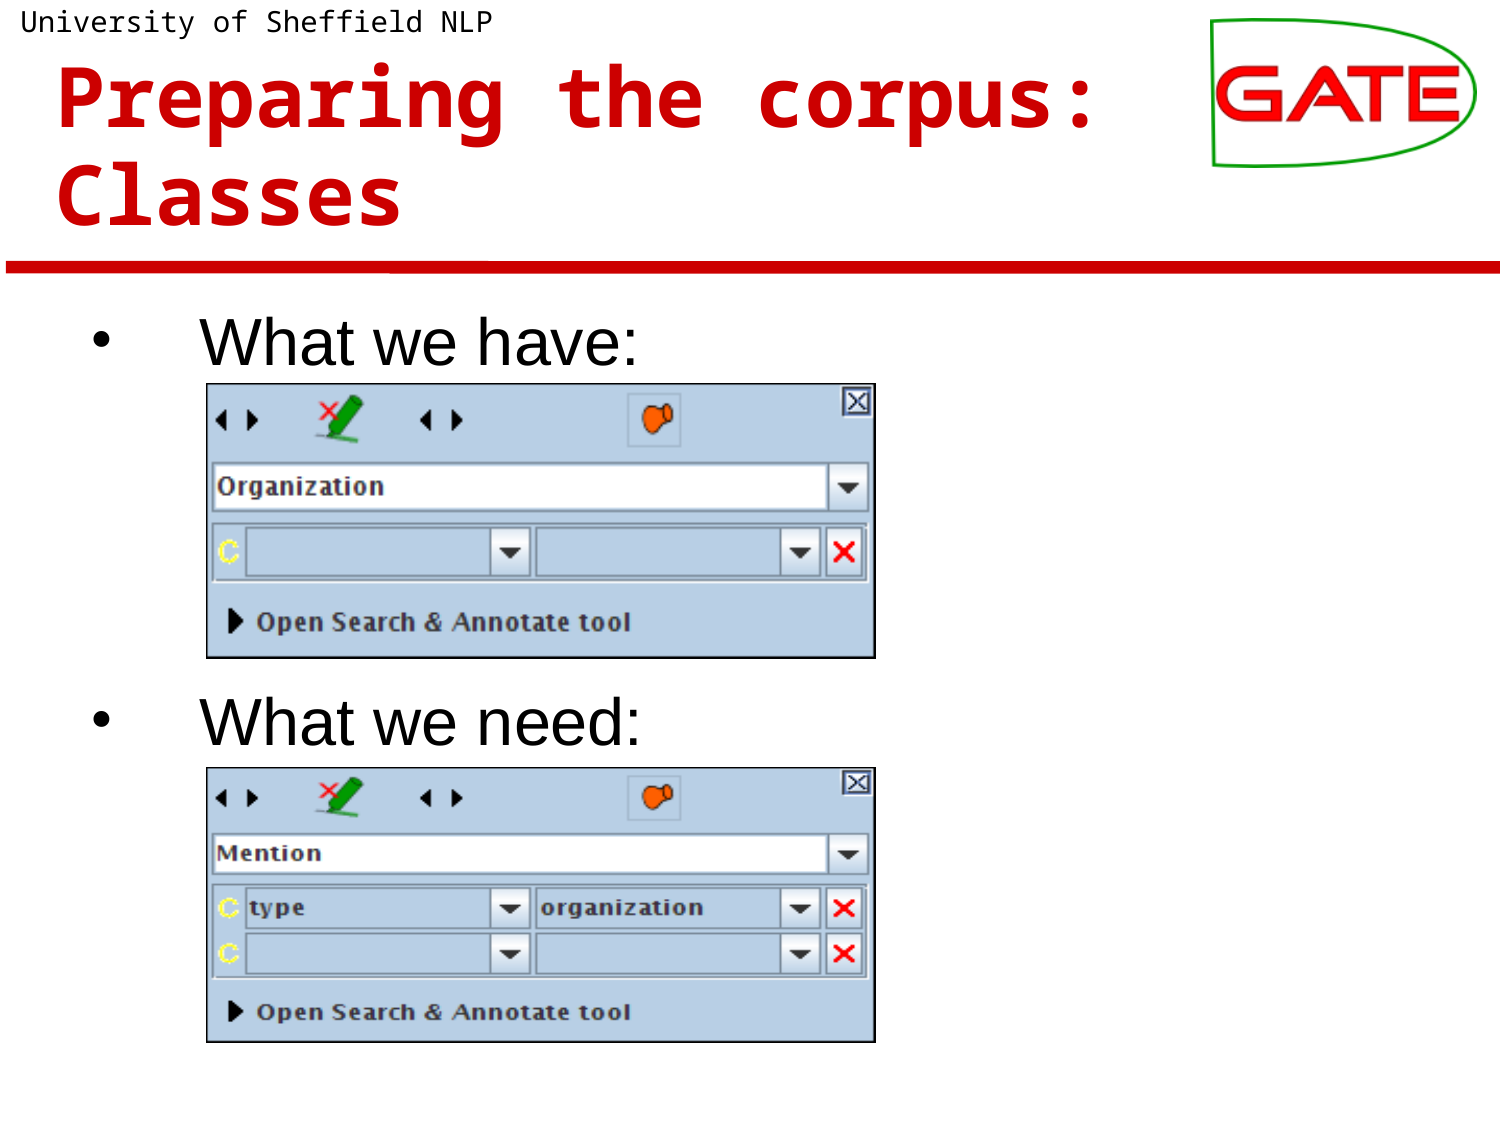

# Preparing the corpus: Classes
What we have:
What we need: